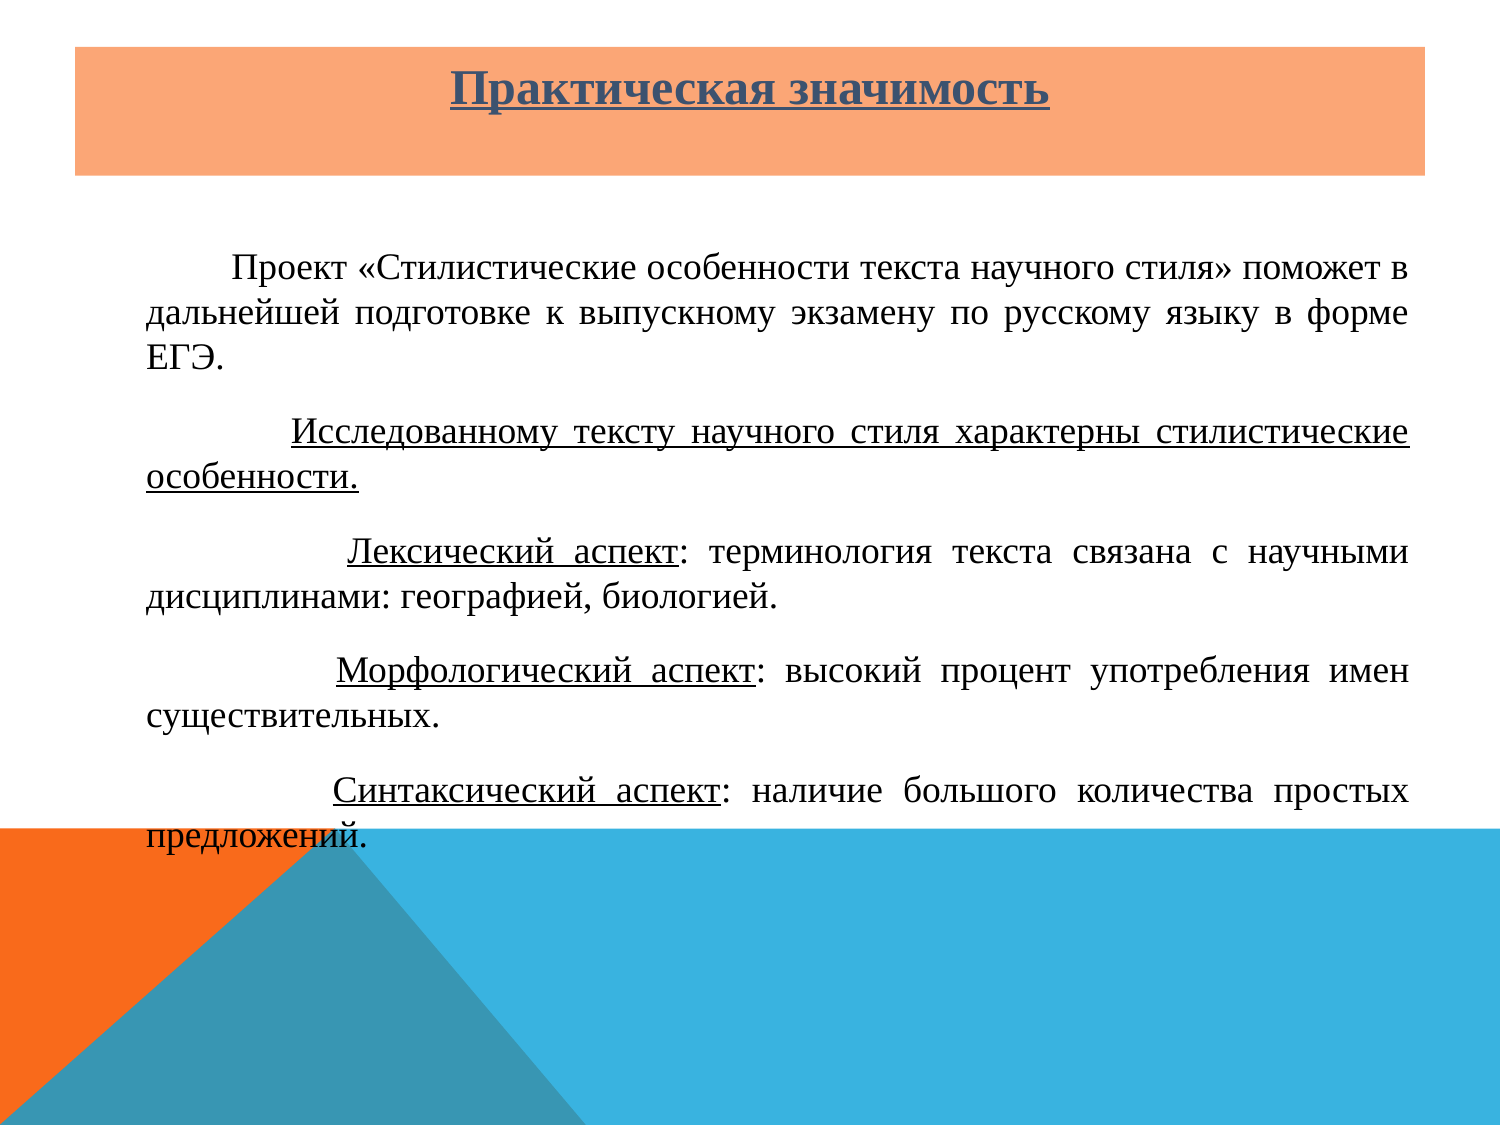

# Практическая значимость
 Проект «Стилистические особенности текста научного стиля» поможет в дальнейшей подготовке к выпускному экзамену по русскому языку в форме ЕГЭ.
 Исследованному тексту научного стиля характерны стилистические особенности.
 Лексический аспект: терминология текста связана с научными дисциплинами: географией, биологией.
 Морфологический аспект: высокий процент употребления имен существительных.
 Синтаксический аспект: наличие большого количества простых предложений.